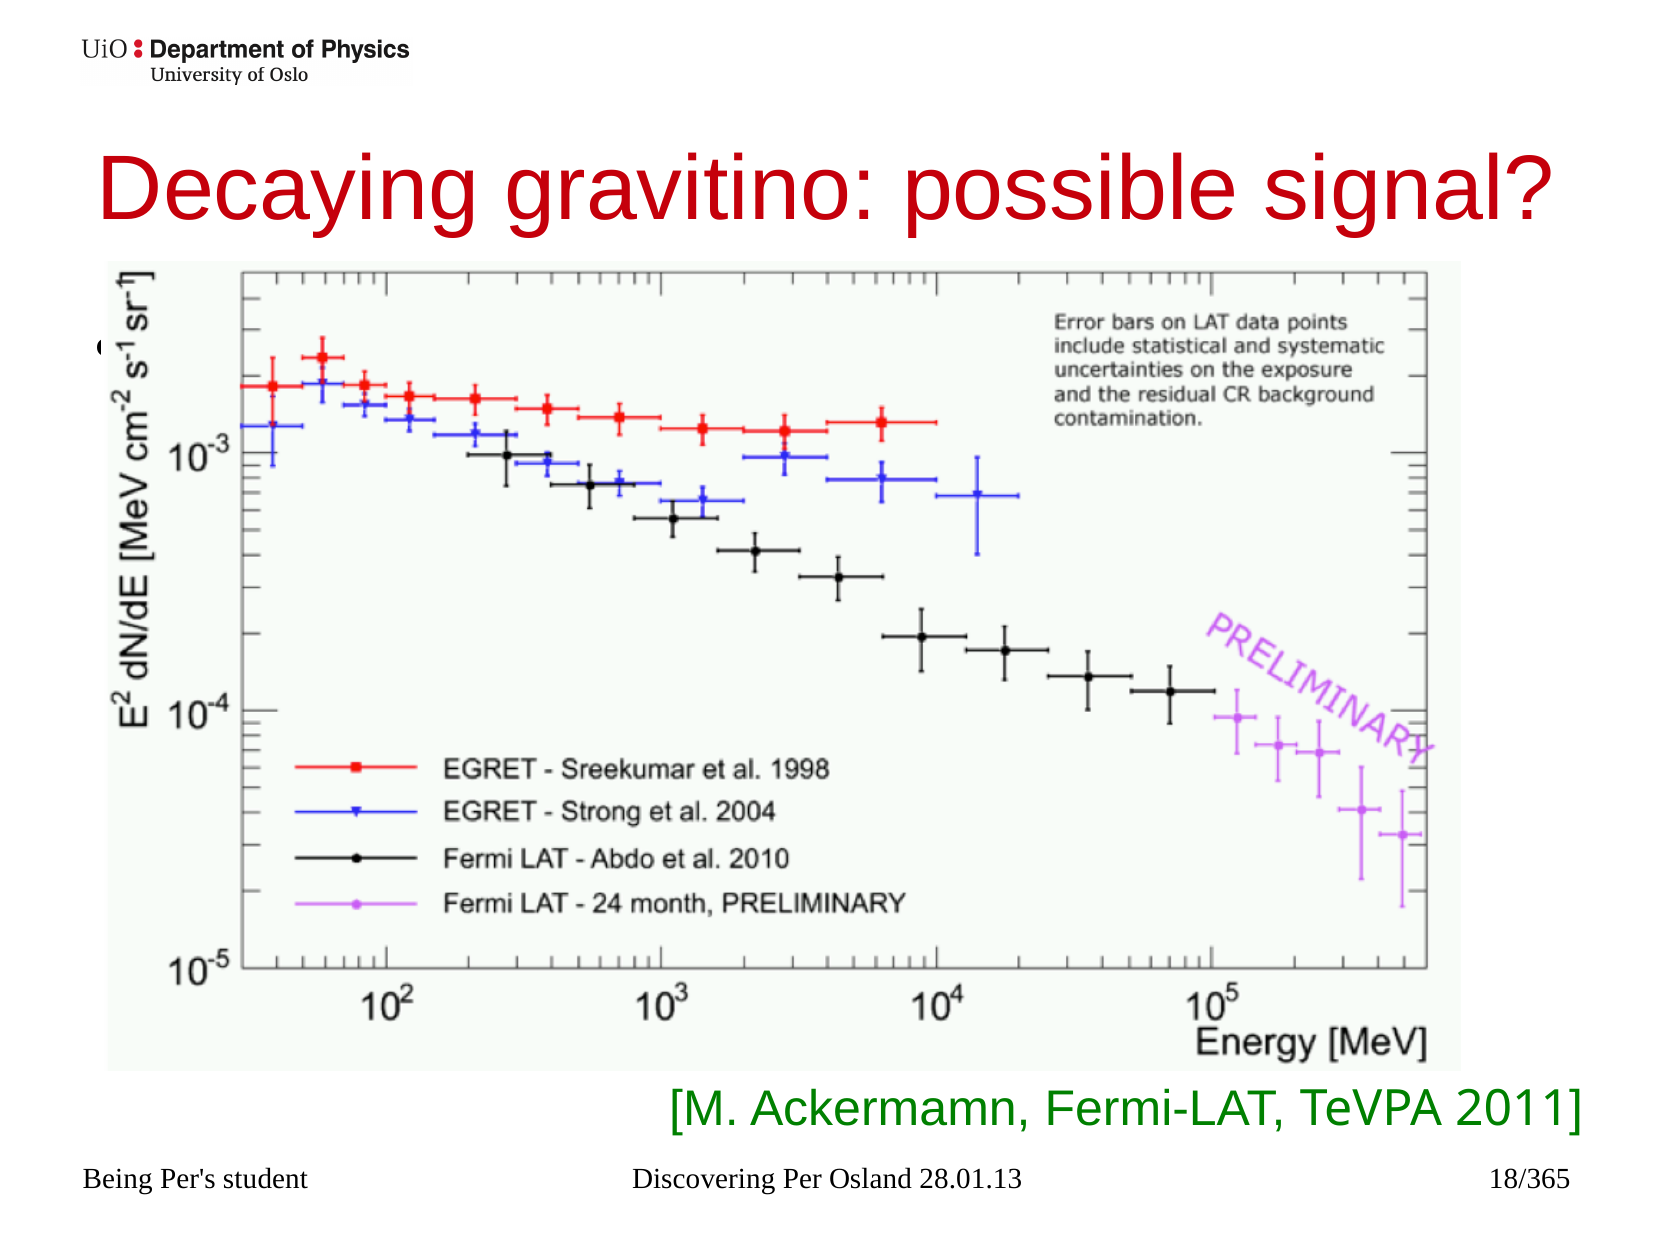

# Decaying gravitino: possible signal?
But nothing (?) for gamma rays:
[M. Ackermamn, Fermi-LAT, TeVPA 2011]
Being Per's student
Discovering Per Osland 28.01.13
18